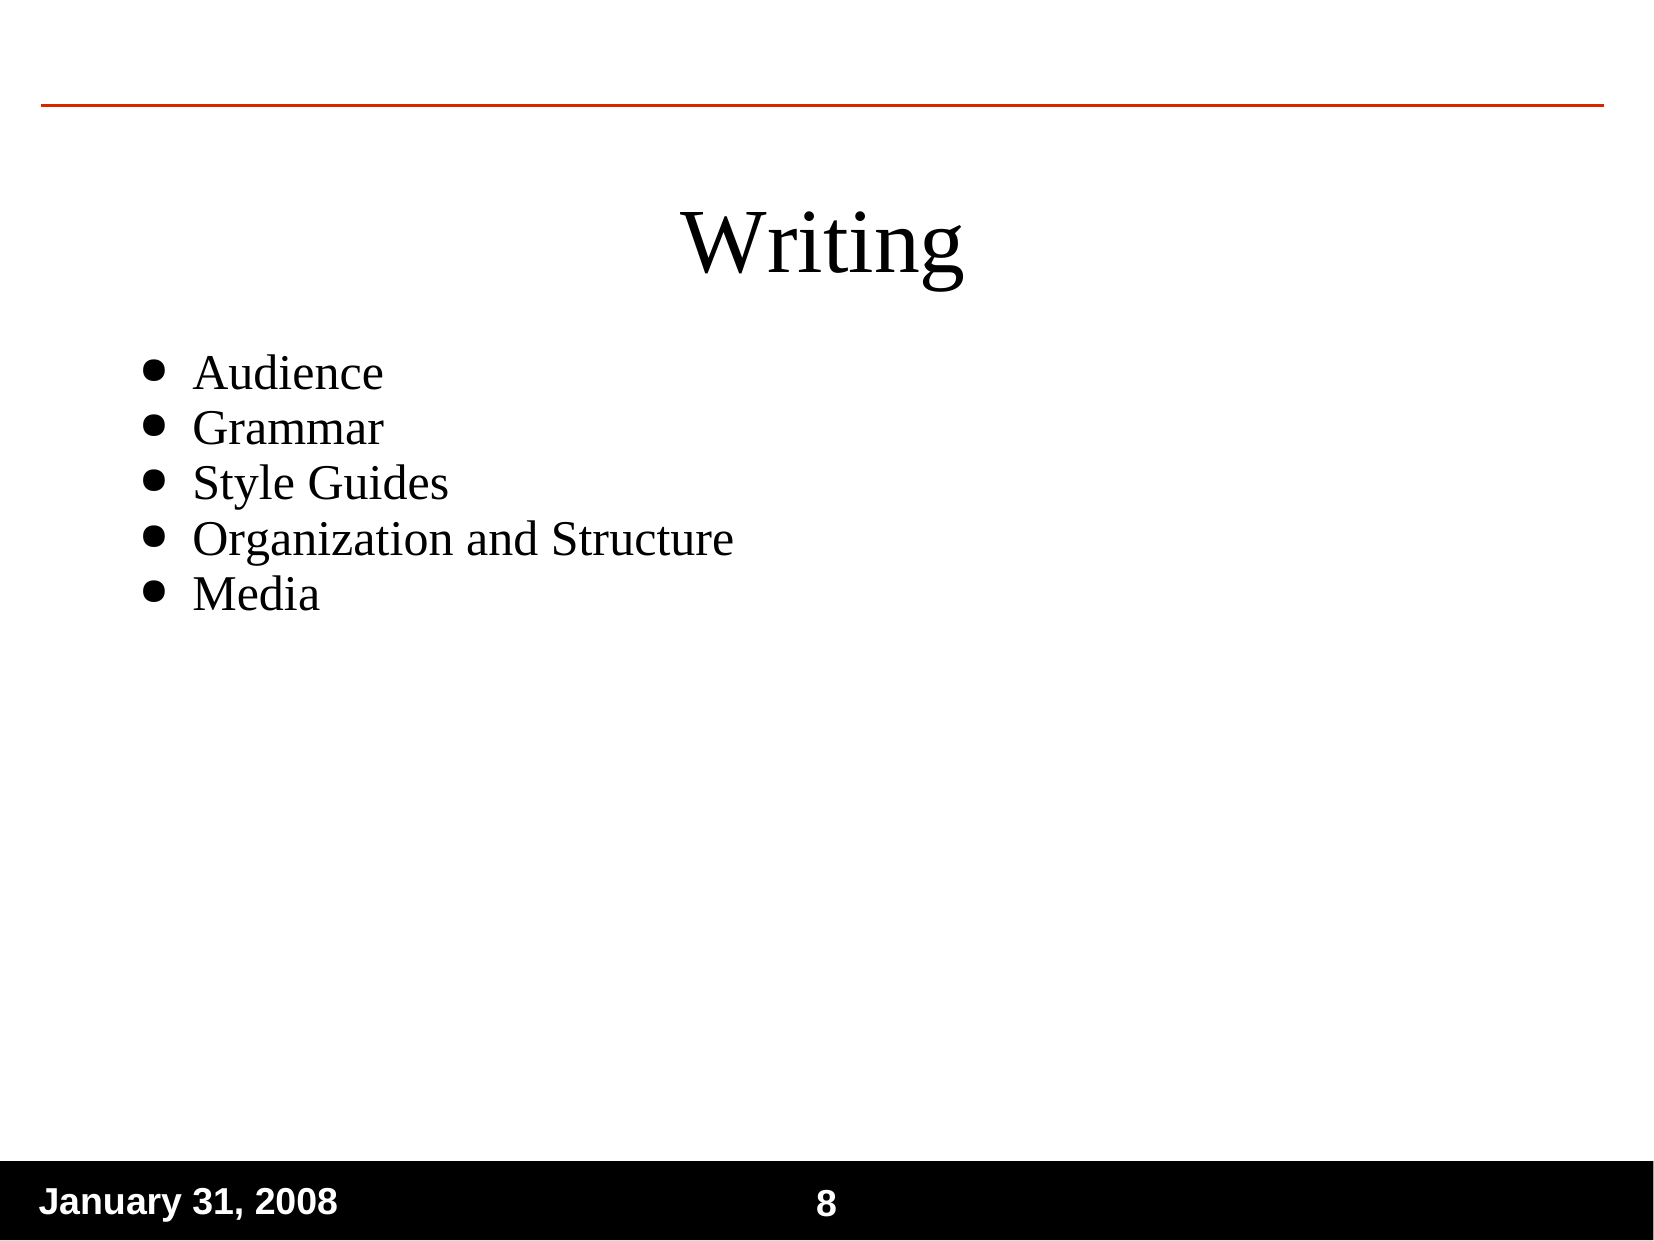

# Writing
Audience
Grammar
Style Guides
Organization and Structure
Media